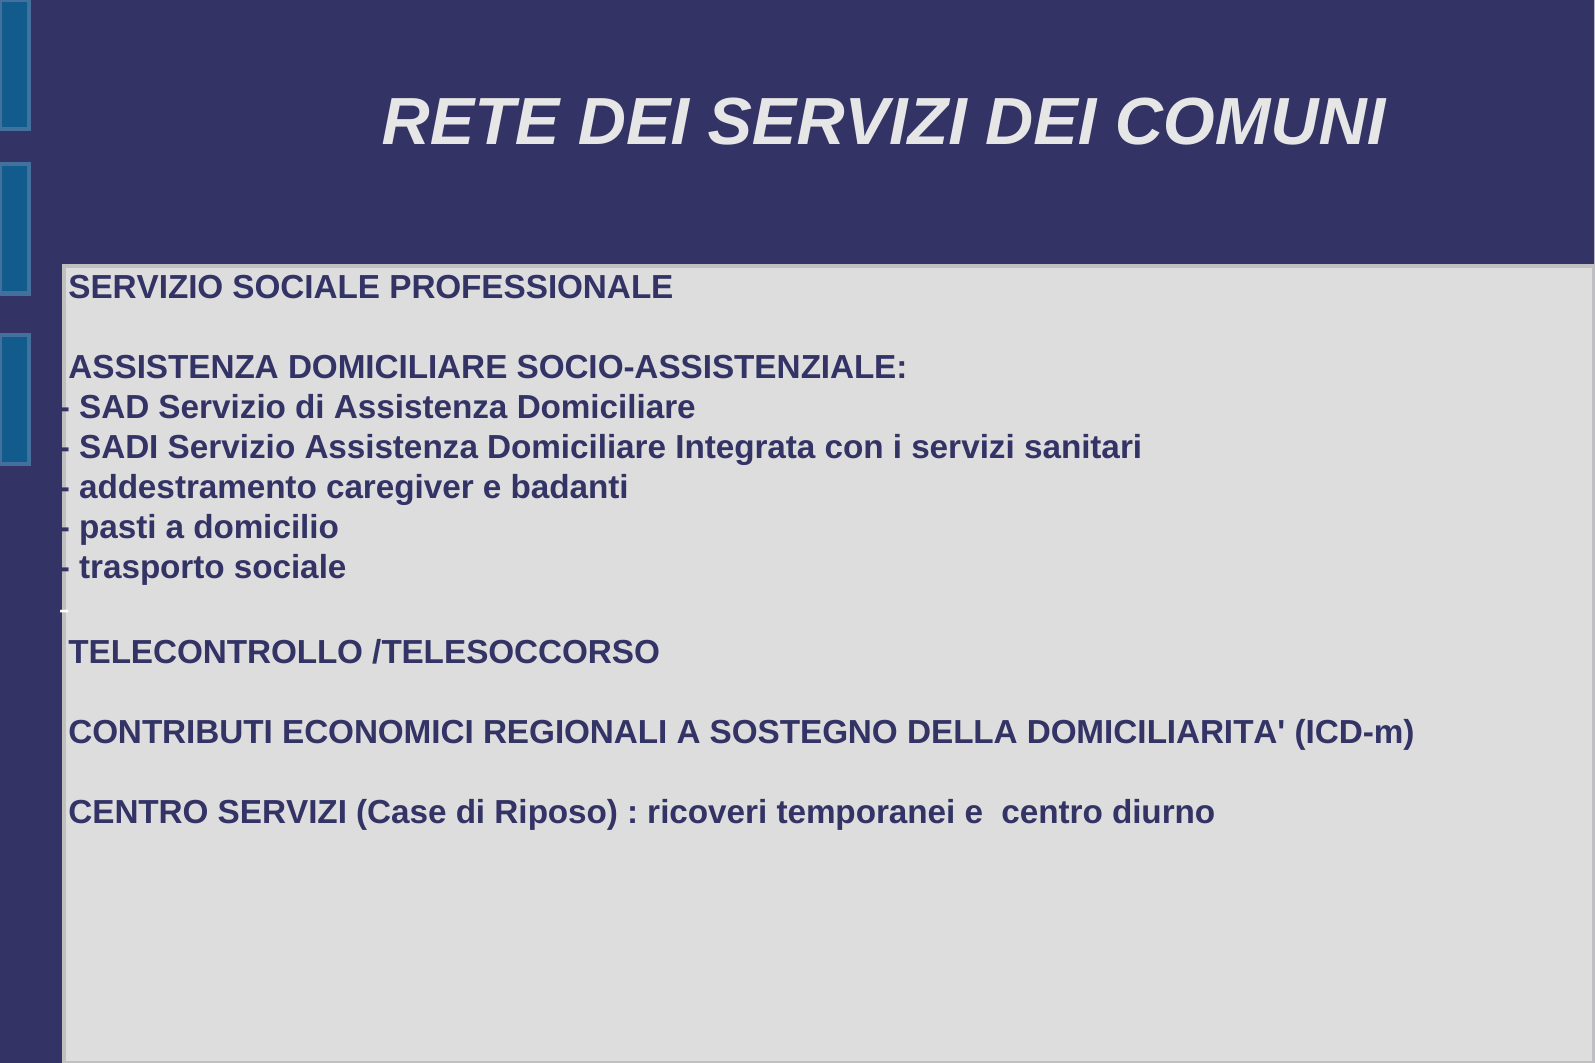

# RETE DEI SERVIZI DEI COMUNI
 SERVIZIO SOCIALE PROFESSIONALE
 ASSISTENZA DOMICILIARE SOCIO-ASSISTENZIALE:
- SAD Servizio di Assistenza Domiciliare
- SADI Servizio Assistenza Domiciliare Integrata con i servizi sanitari
- addestramento caregiver e badanti
- pasti a domicilio
- trasporto sociale
 TELECONTROLLO /TELESOCCORSO
 CONTRIBUTI ECONOMICI REGIONALI A SOSTEGNO DELLA DOMICILIARITA' (ICD-m)
 CENTRO SERVIZI (Case di Riposo) : ricoveri temporanei e centro diurno